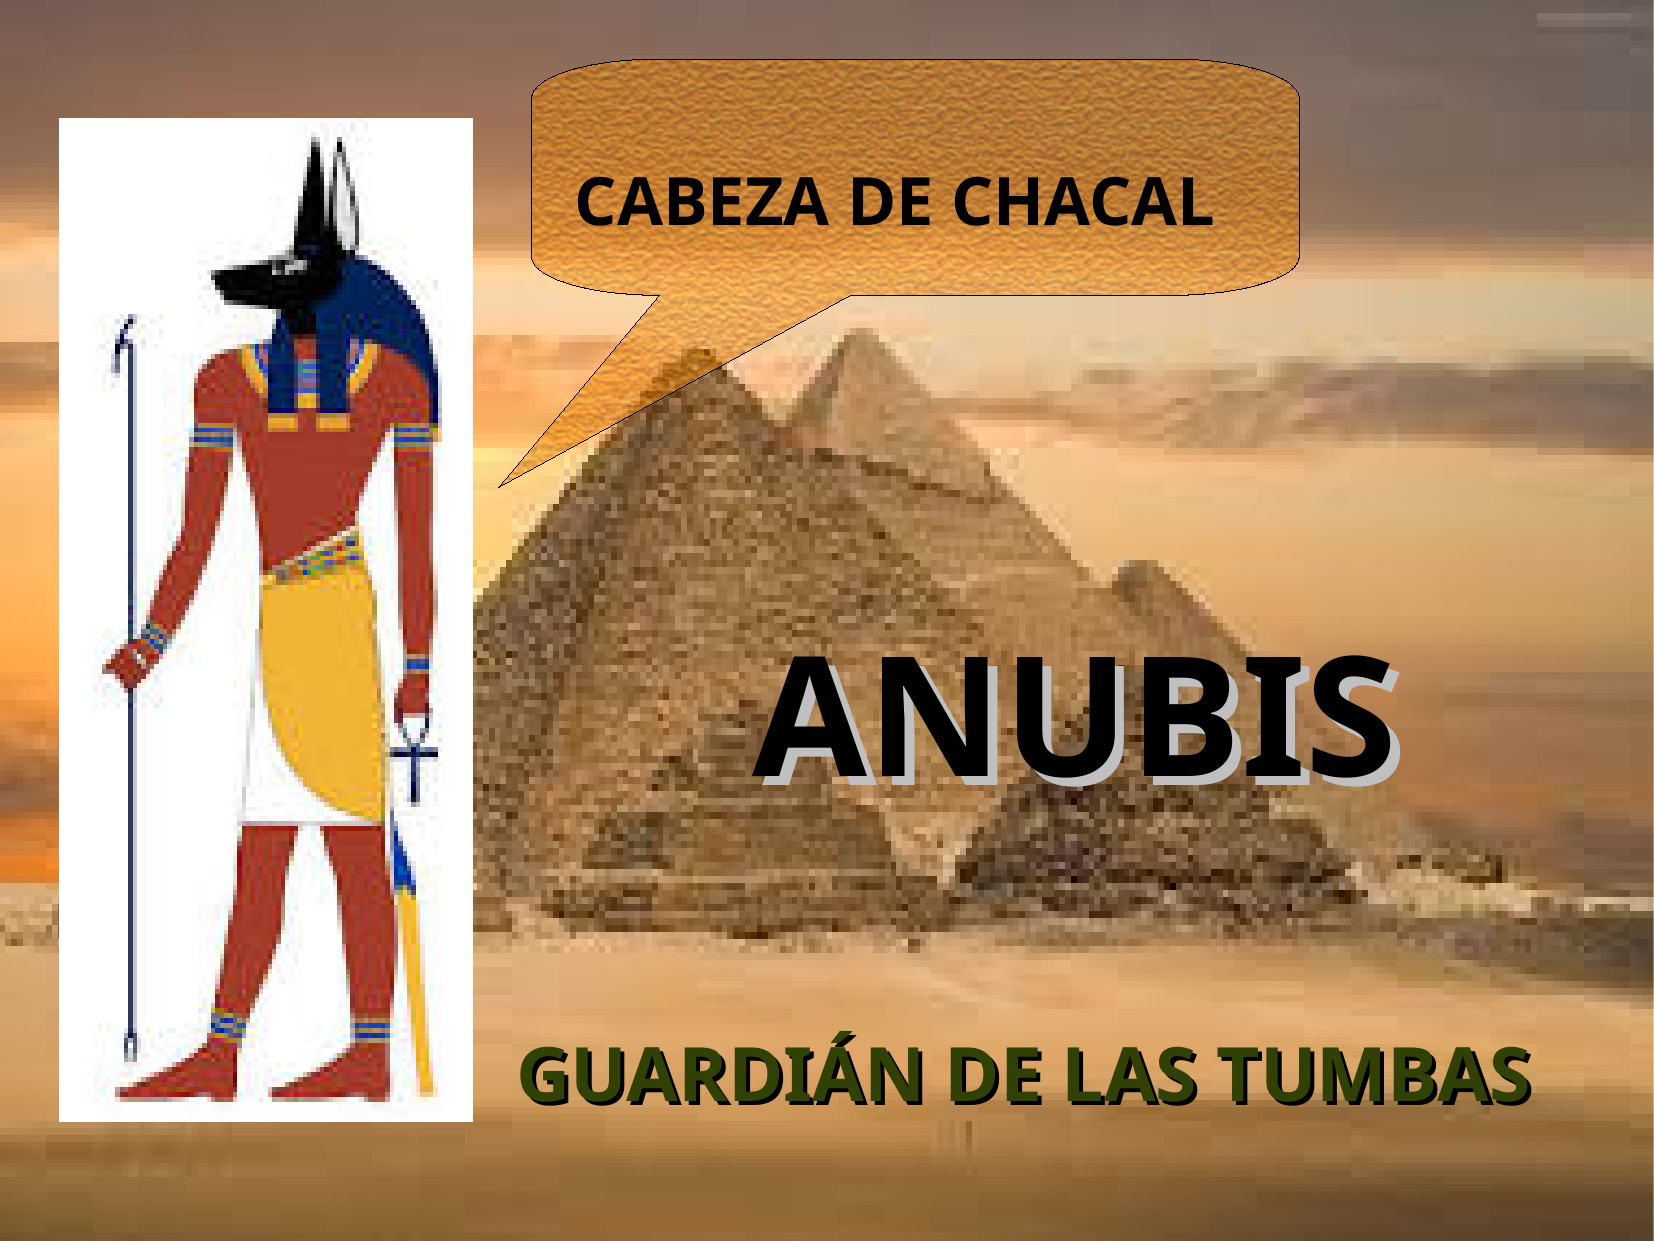

CABEZA DE CHACAL
ANUBIS
GUARDIÁN DE LAS TUMBAS